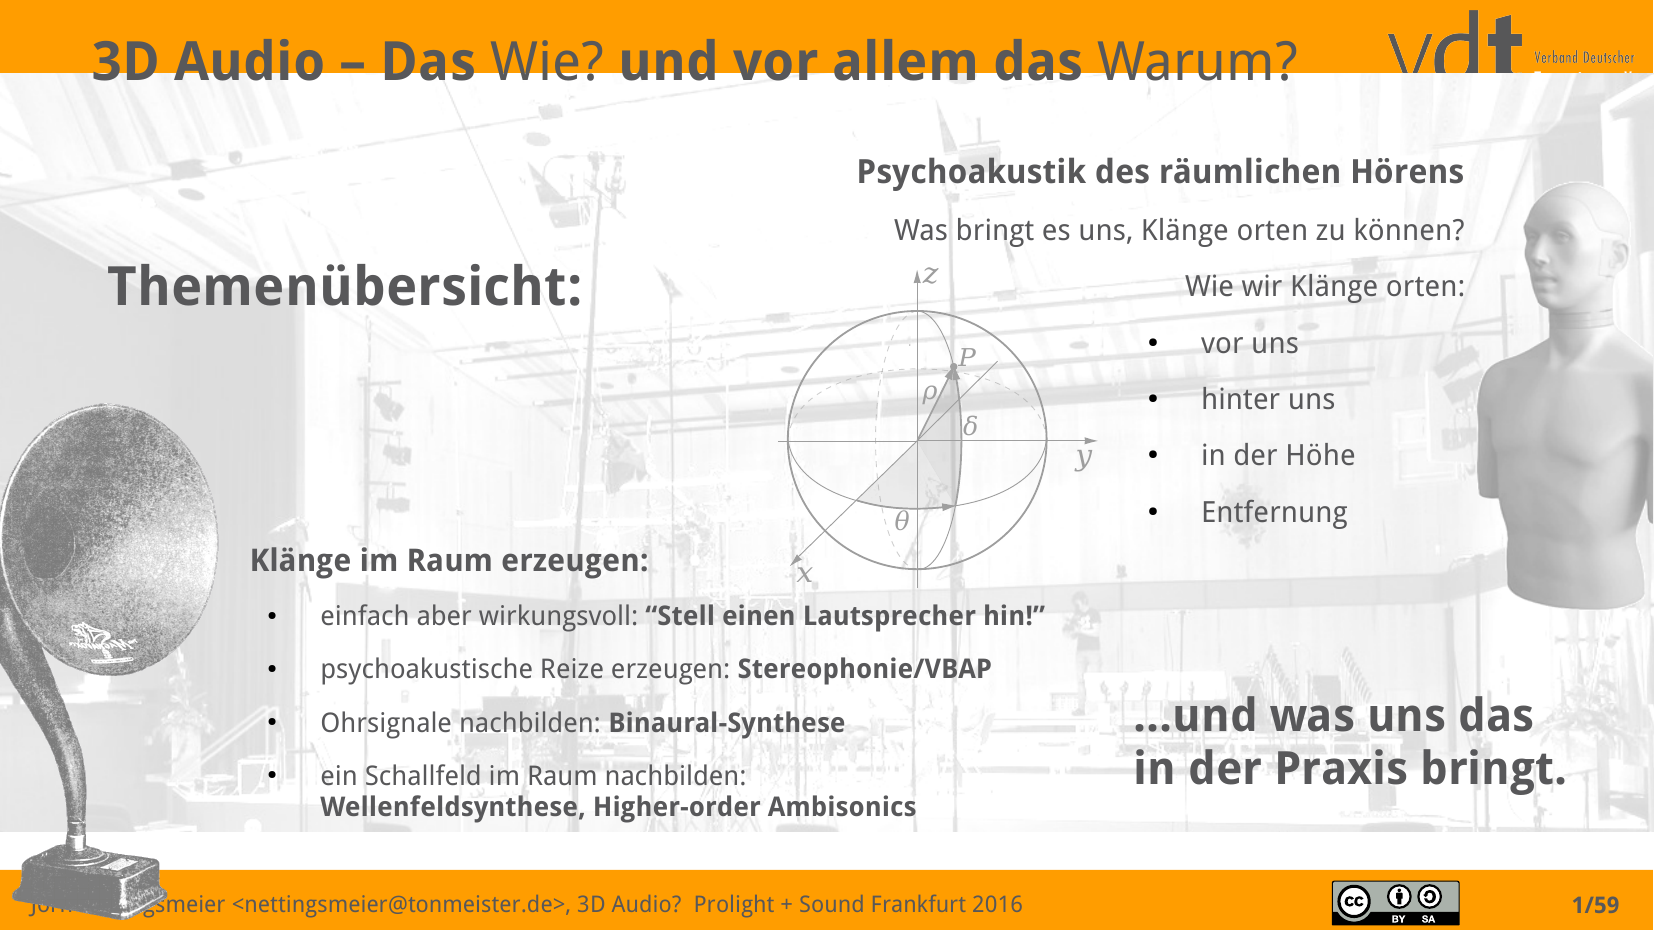

# 3D Audio – Das Wie? und vor allem das Warum?
Themenübersicht:
Psychoakustik des räumlichen Hörens
Was bringt es uns, Klänge orten zu können?
Wie wir Klänge orten:
vor uns
hinter uns
in der Höhe
Entfernung
Klänge im Raum erzeugen:
einfach aber wirkungsvoll: “Stell einen Lautsprecher hin!”
psychoakustische Reize erzeugen: Stereophonie/VBAP
Ohrsignale nachbilden: Binaural-Synthese
ein Schallfeld im Raum nachbilden:
Wellenfeldsynthese, Higher-order Ambisonics
...und was uns das in der Praxis bringt.